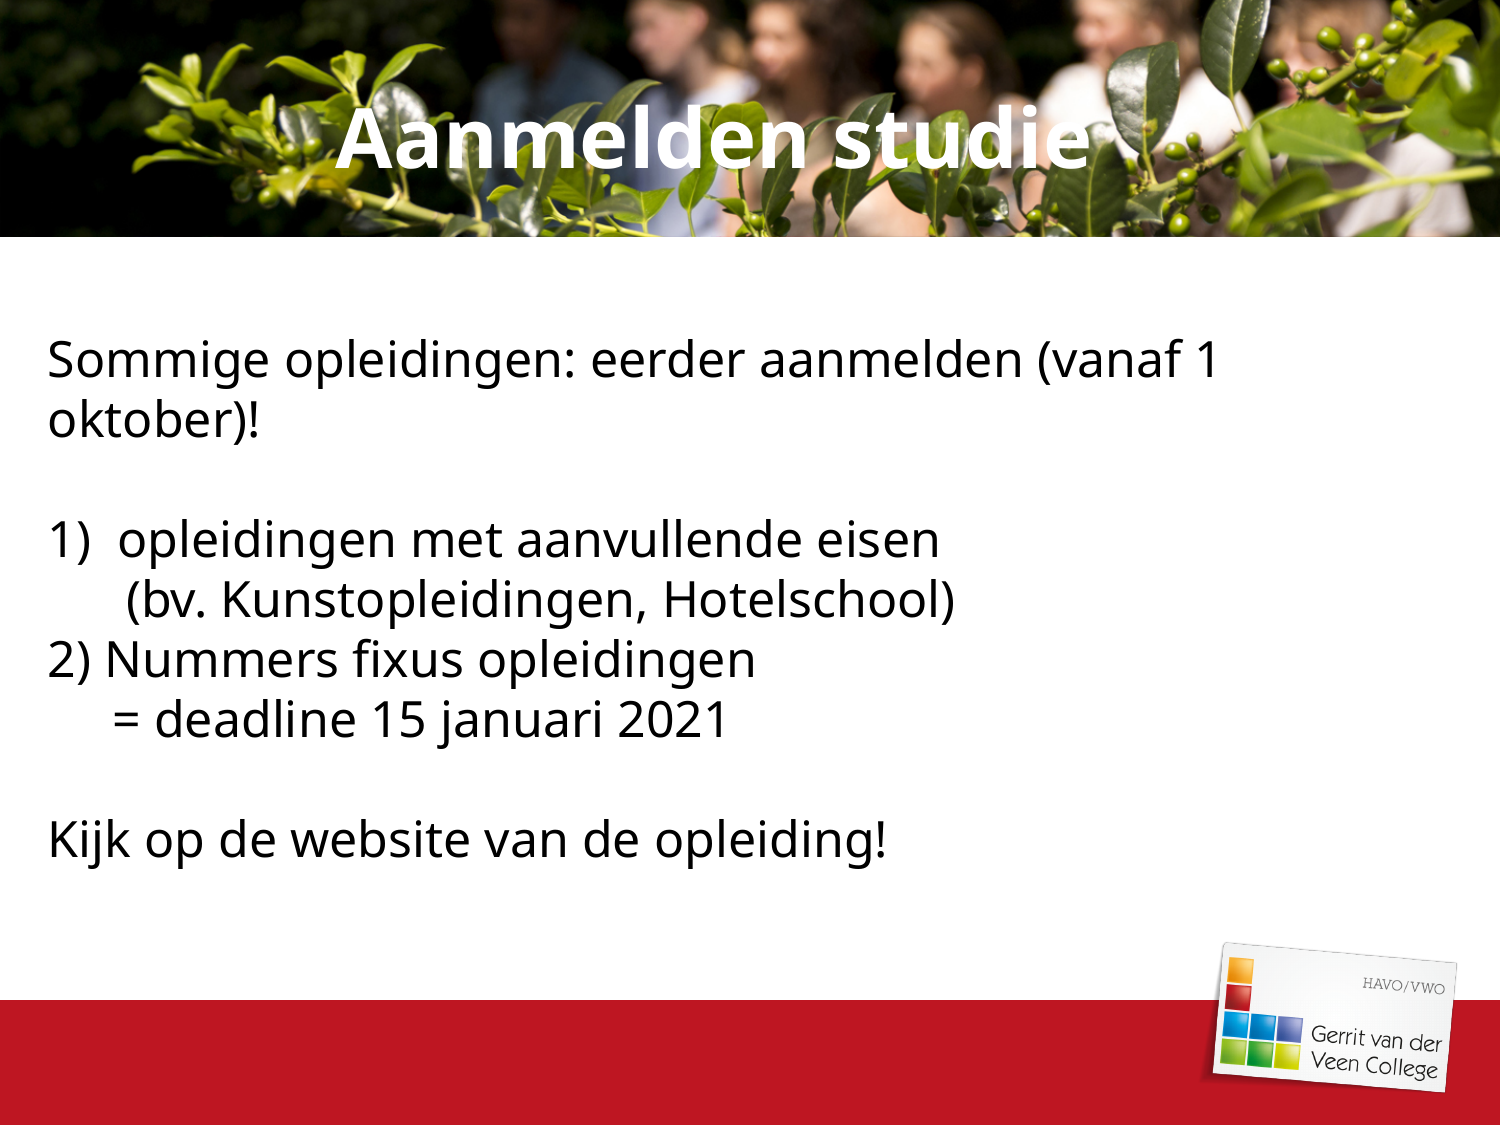

Aanmelden studie  ​
Sommige opleidingen: eerder aanmelden (vanaf 1 oktober)!
1) opleidingen met aanvullende eisen
 (bv. Kunstopleidingen, Hotelschool)
2) Nummers fixus opleidingen
 = deadline 15 januari 2021
Kijk op de website van de opleiding!